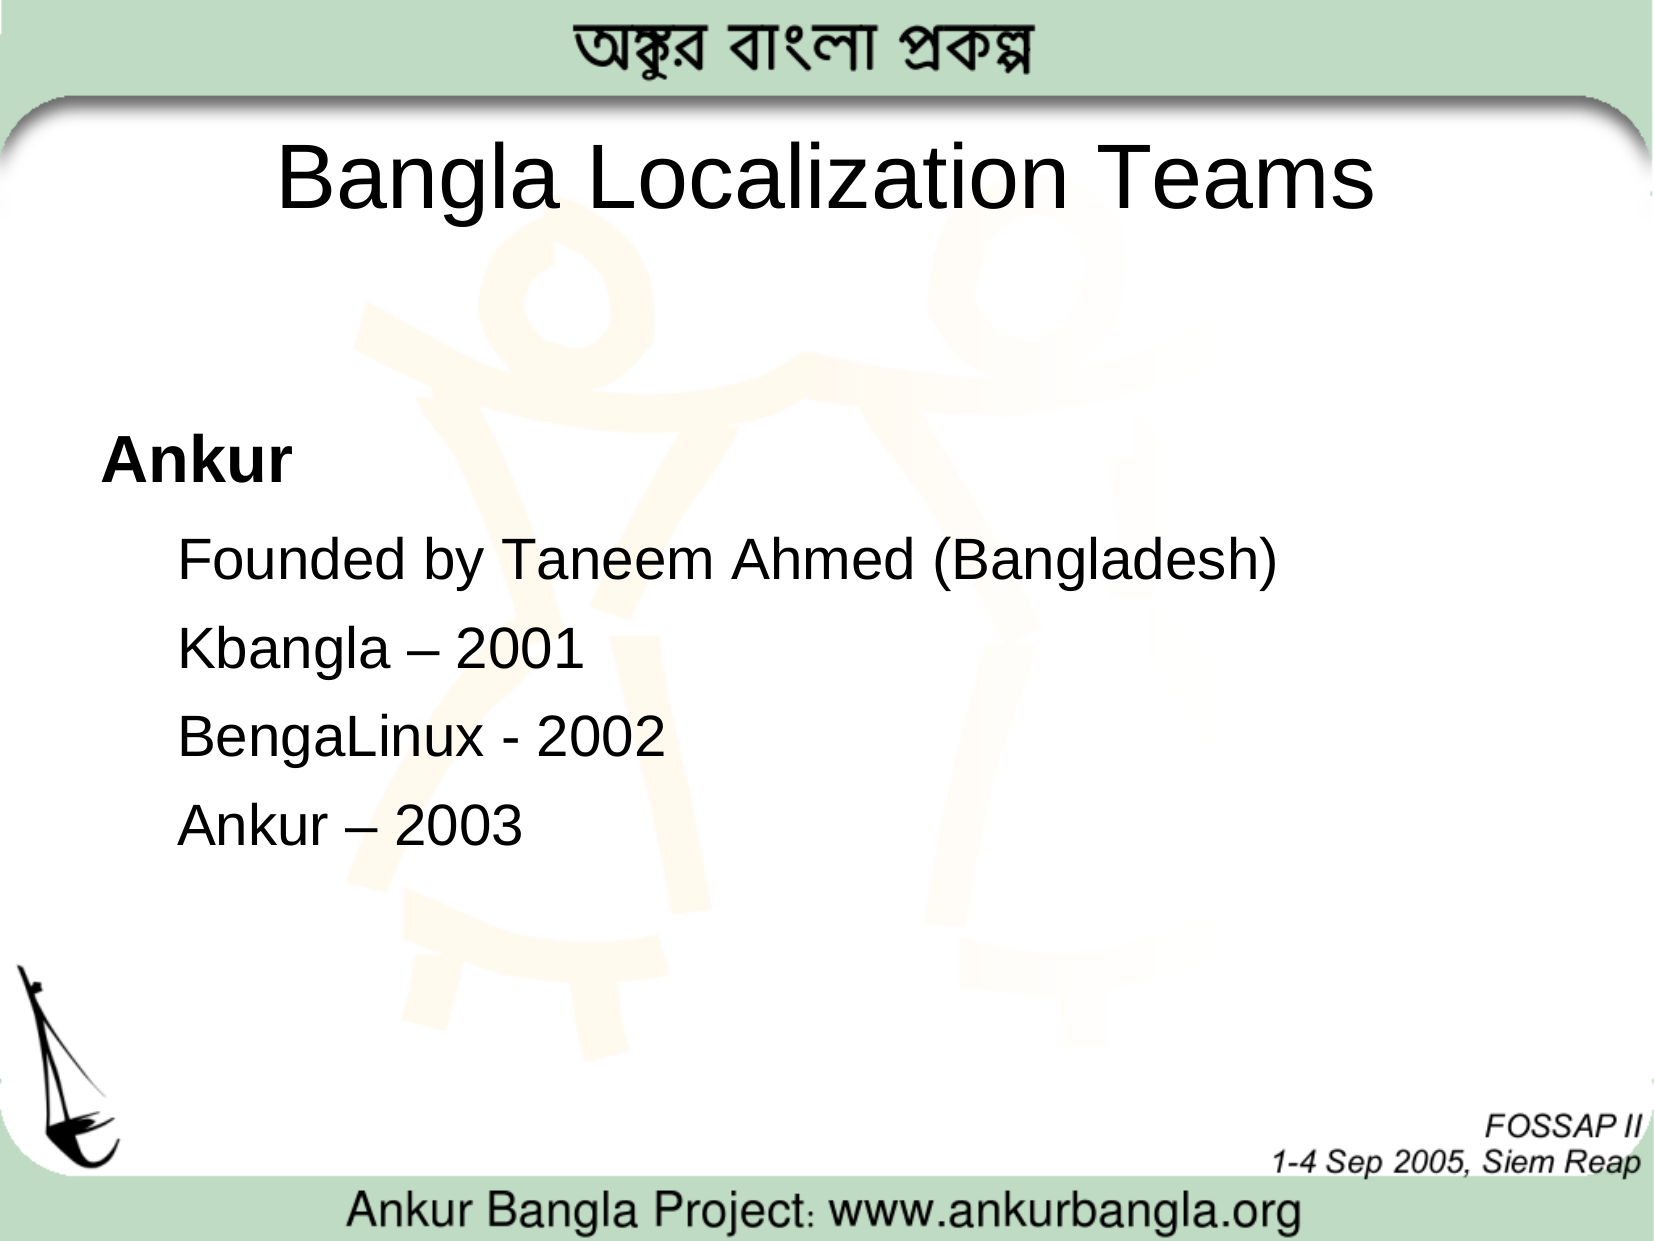

# Bangla Localization Teams
Ankur
Founded by Taneem Ahmed (Bangladesh)
Kbangla – 2001
BengaLinux - 2002
Ankur – 2003